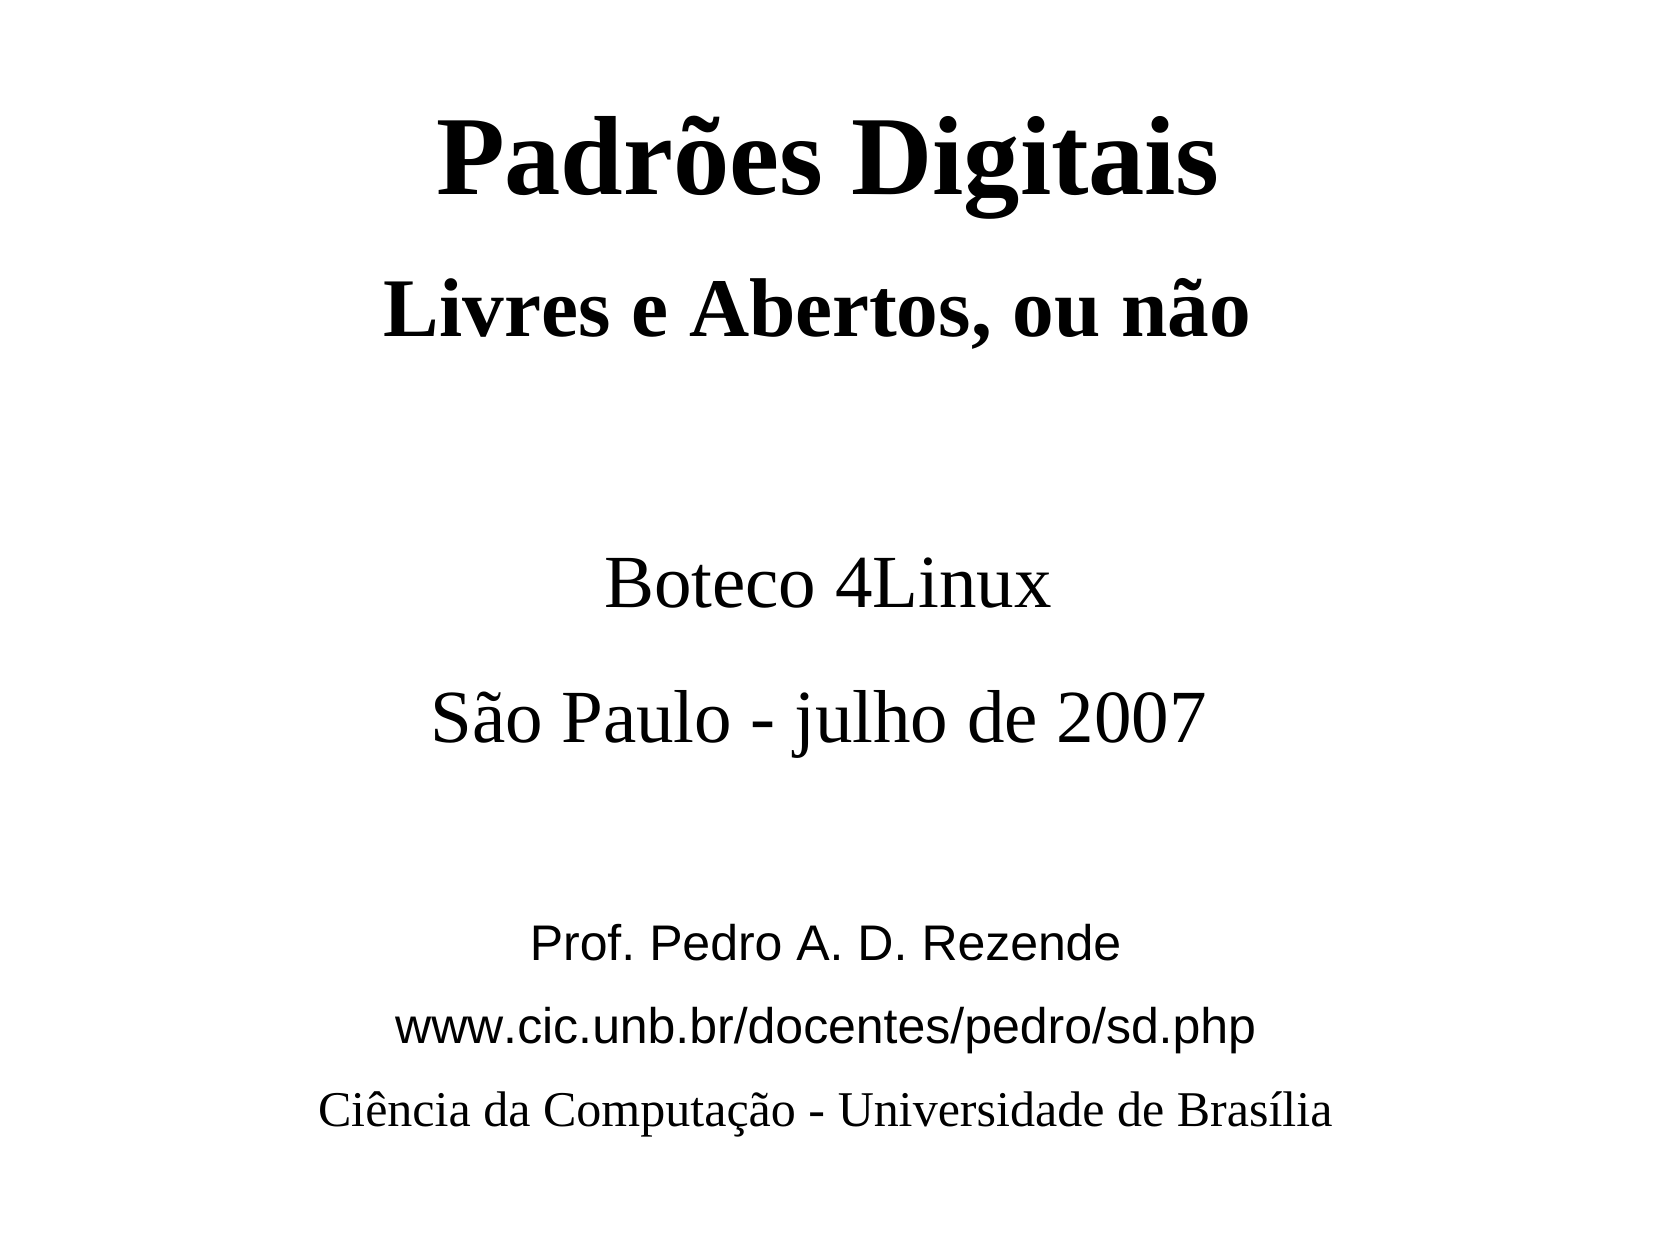

# Padrões Digitais Livres e Abertos, ou não Boteco 4Linux São Paulo - julho de 2007
Prof. Pedro A. D. Rezende
www.cic.unb.br/docentes/pedro/sd.php
Ciência da Computação - Universidade de Brasília